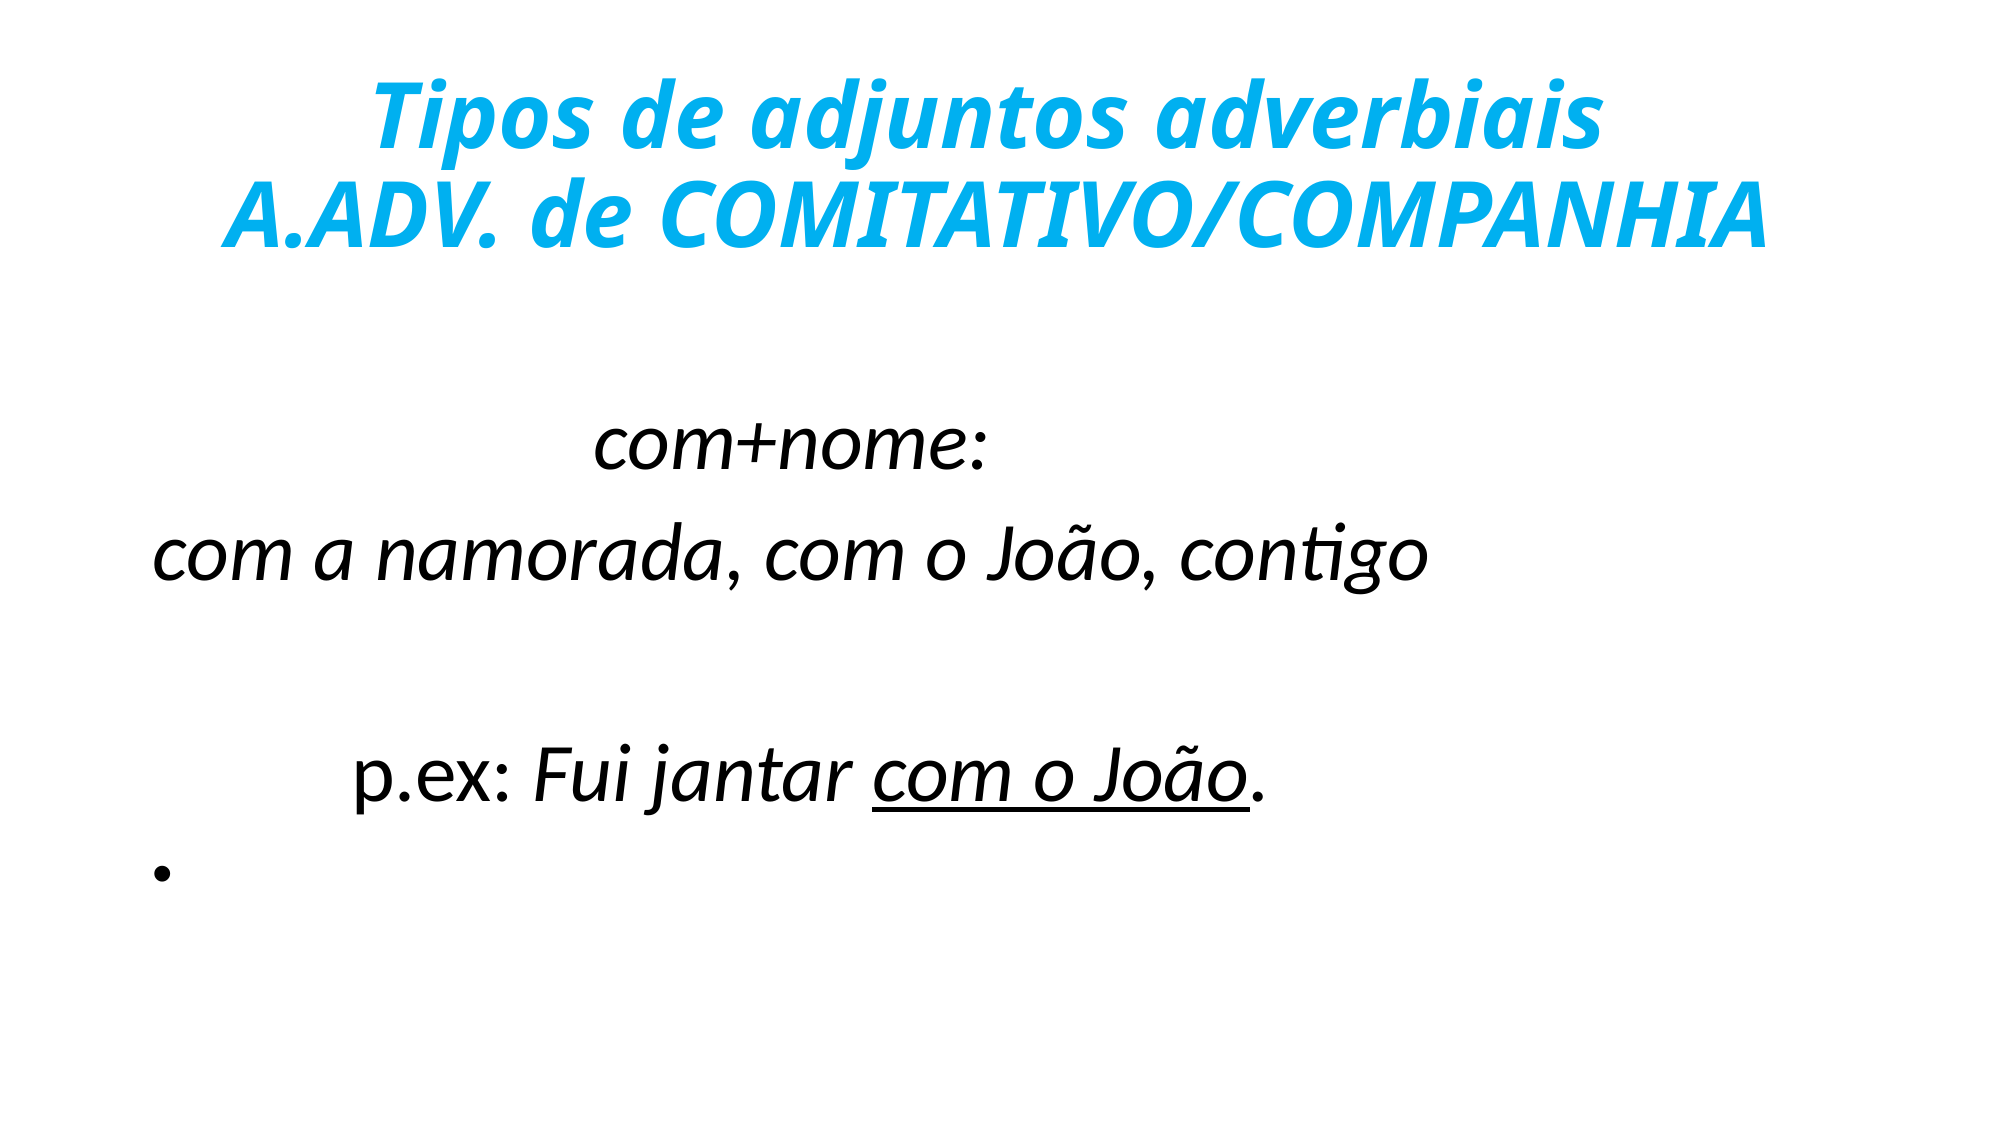

# Tipos de adjuntos adverbiais A.ADV. de COMITATIVO/COMPANHIA
com+nome:
com a namorada, com o João, contigo
 p.ex: Fui jantar com o João.